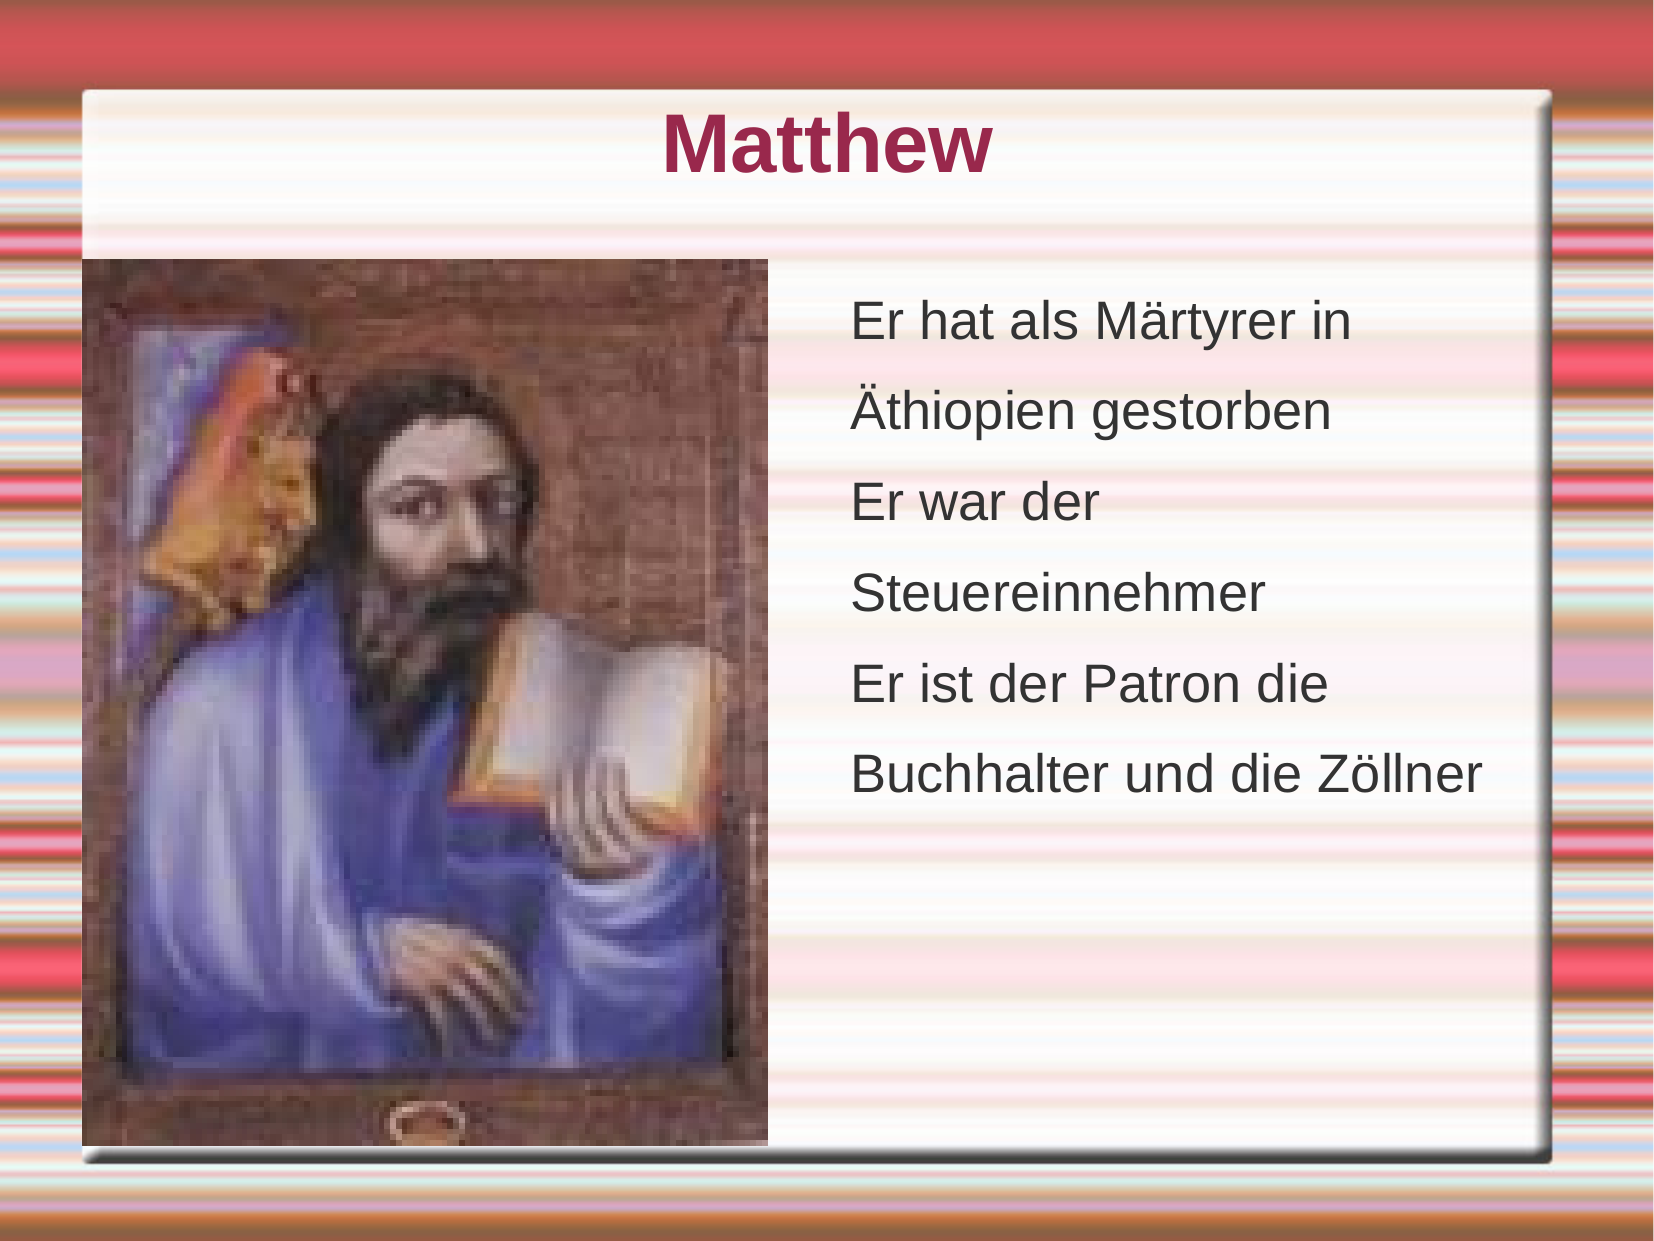

# Matthew
Er hat als Märtyrer in Äthiopien gestorben
Er war der Steuereinnehmer
Er ist der Patron die Buchhalter und die Zöllner